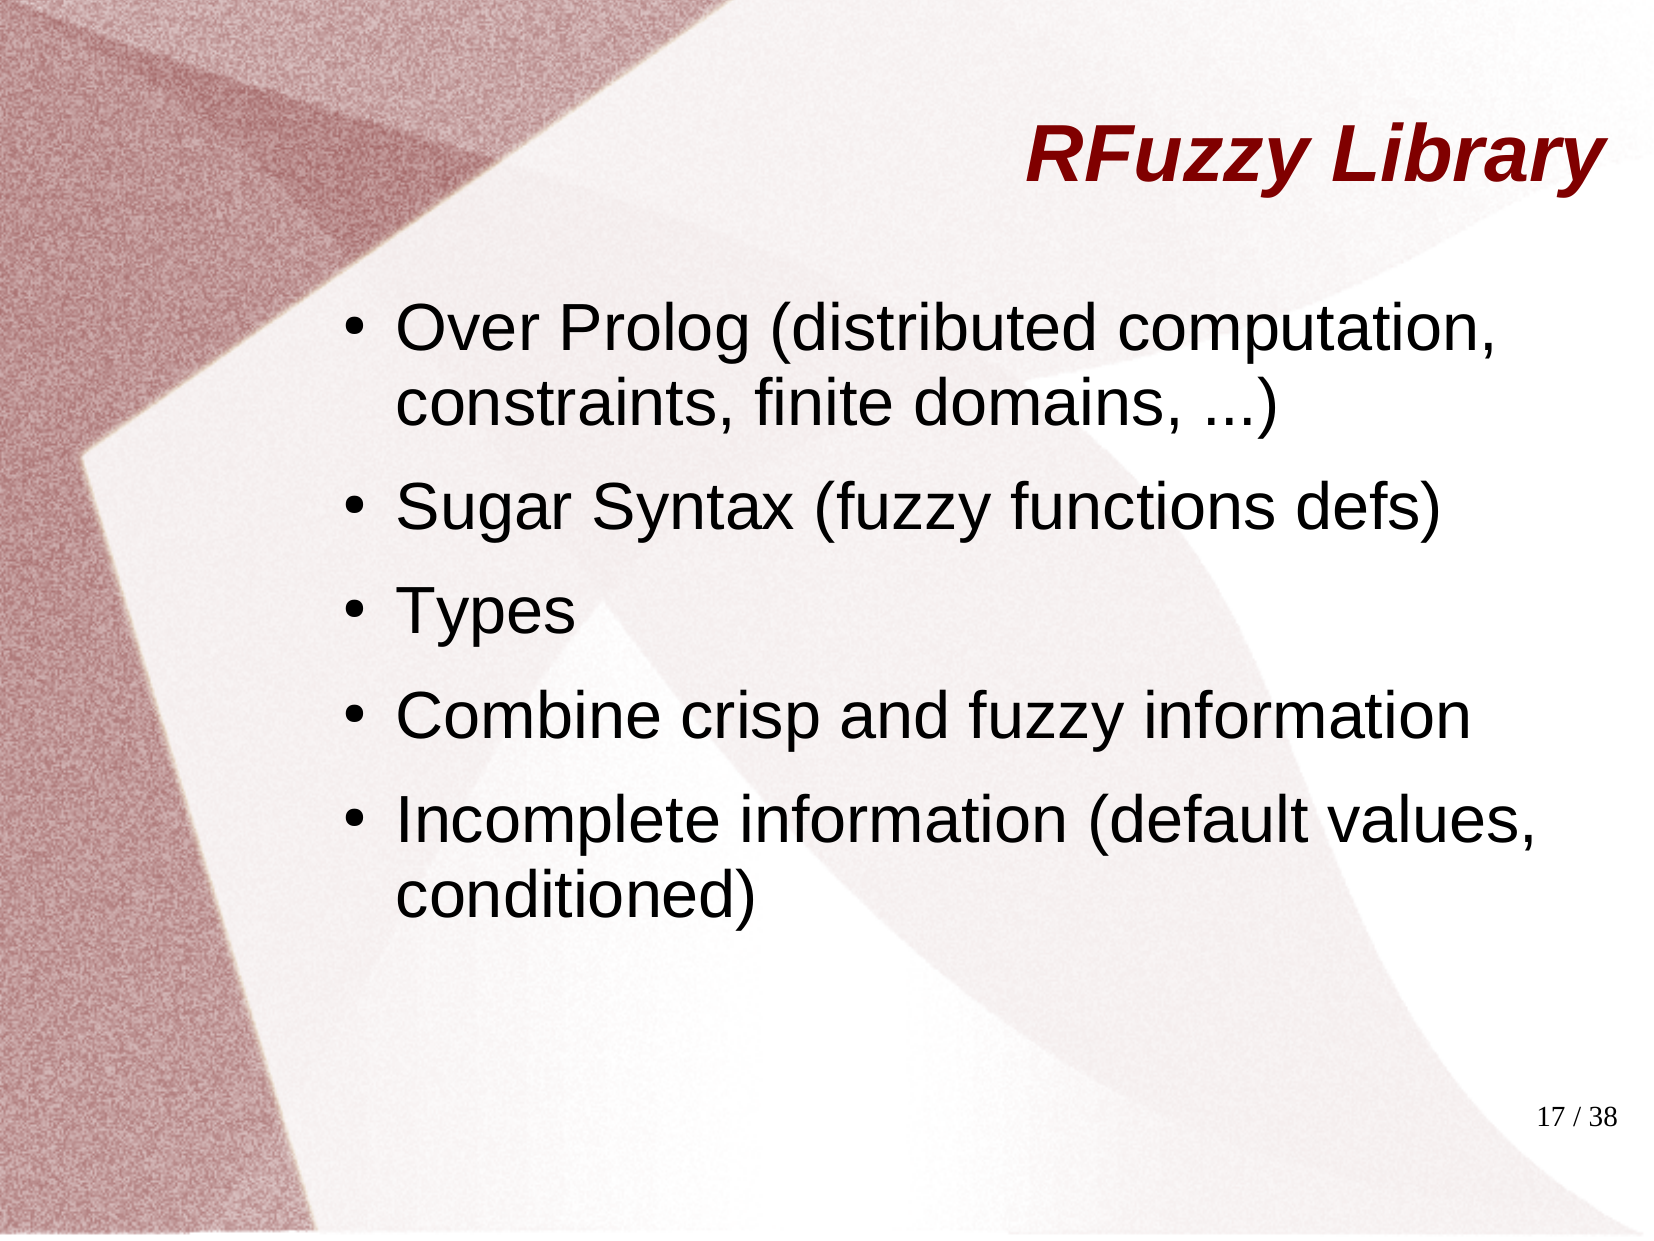

# RFuzzy Library
Over Prolog (distributed computation, constraints, finite domains, ...)
Sugar Syntax (fuzzy functions defs)
Types
Combine crisp and fuzzy information
Incomplete information (default values, conditioned)
17